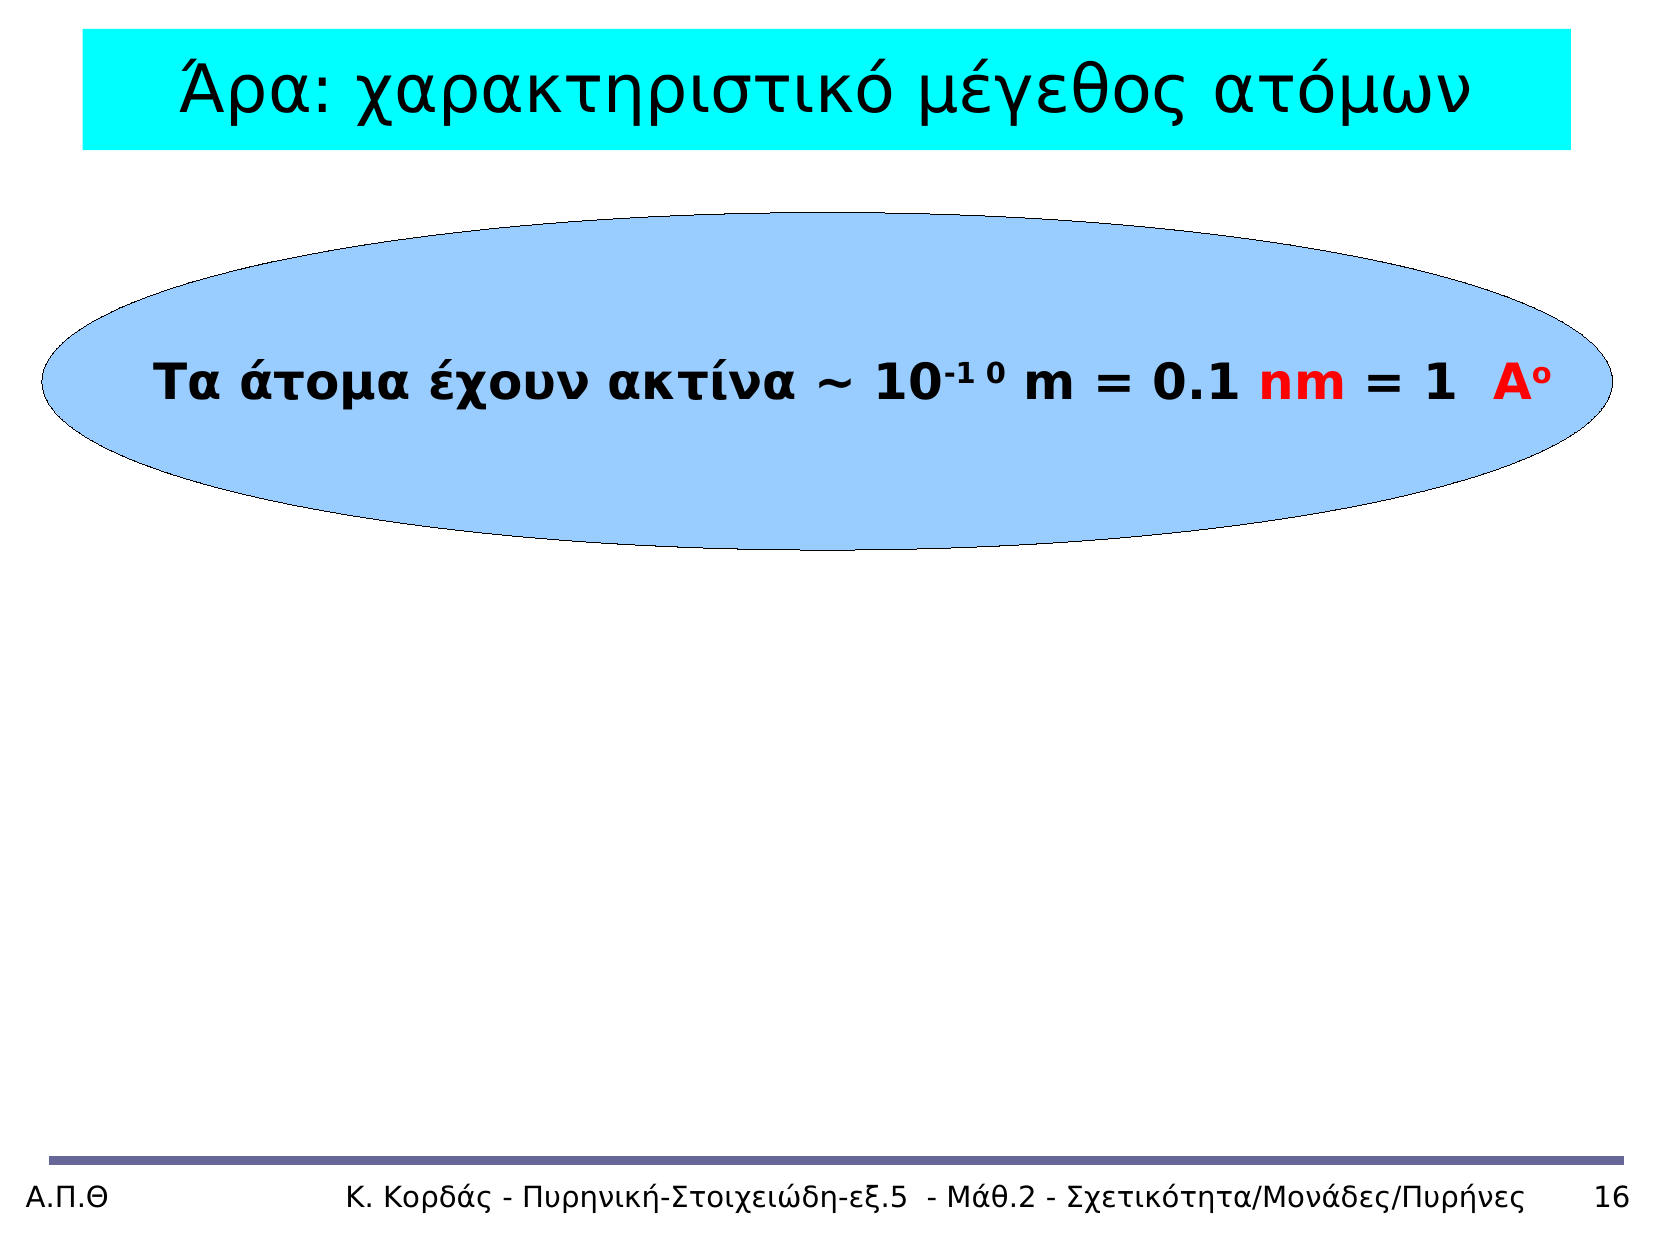

# Άρα: χαρακτηριστικό μέγεθος ατόμων
Τα άτομα έχουν ακτίνα ~ 10-1 0 m = 0.1 nm = 1 Αο
Α.Π.Θ
Κ. Κορδάς - Πυρηνική-Στοιχειώδη-εξ.5 - Μάθ.2 - Σχετικότητα/Μονάδες/Πυρήνες
16